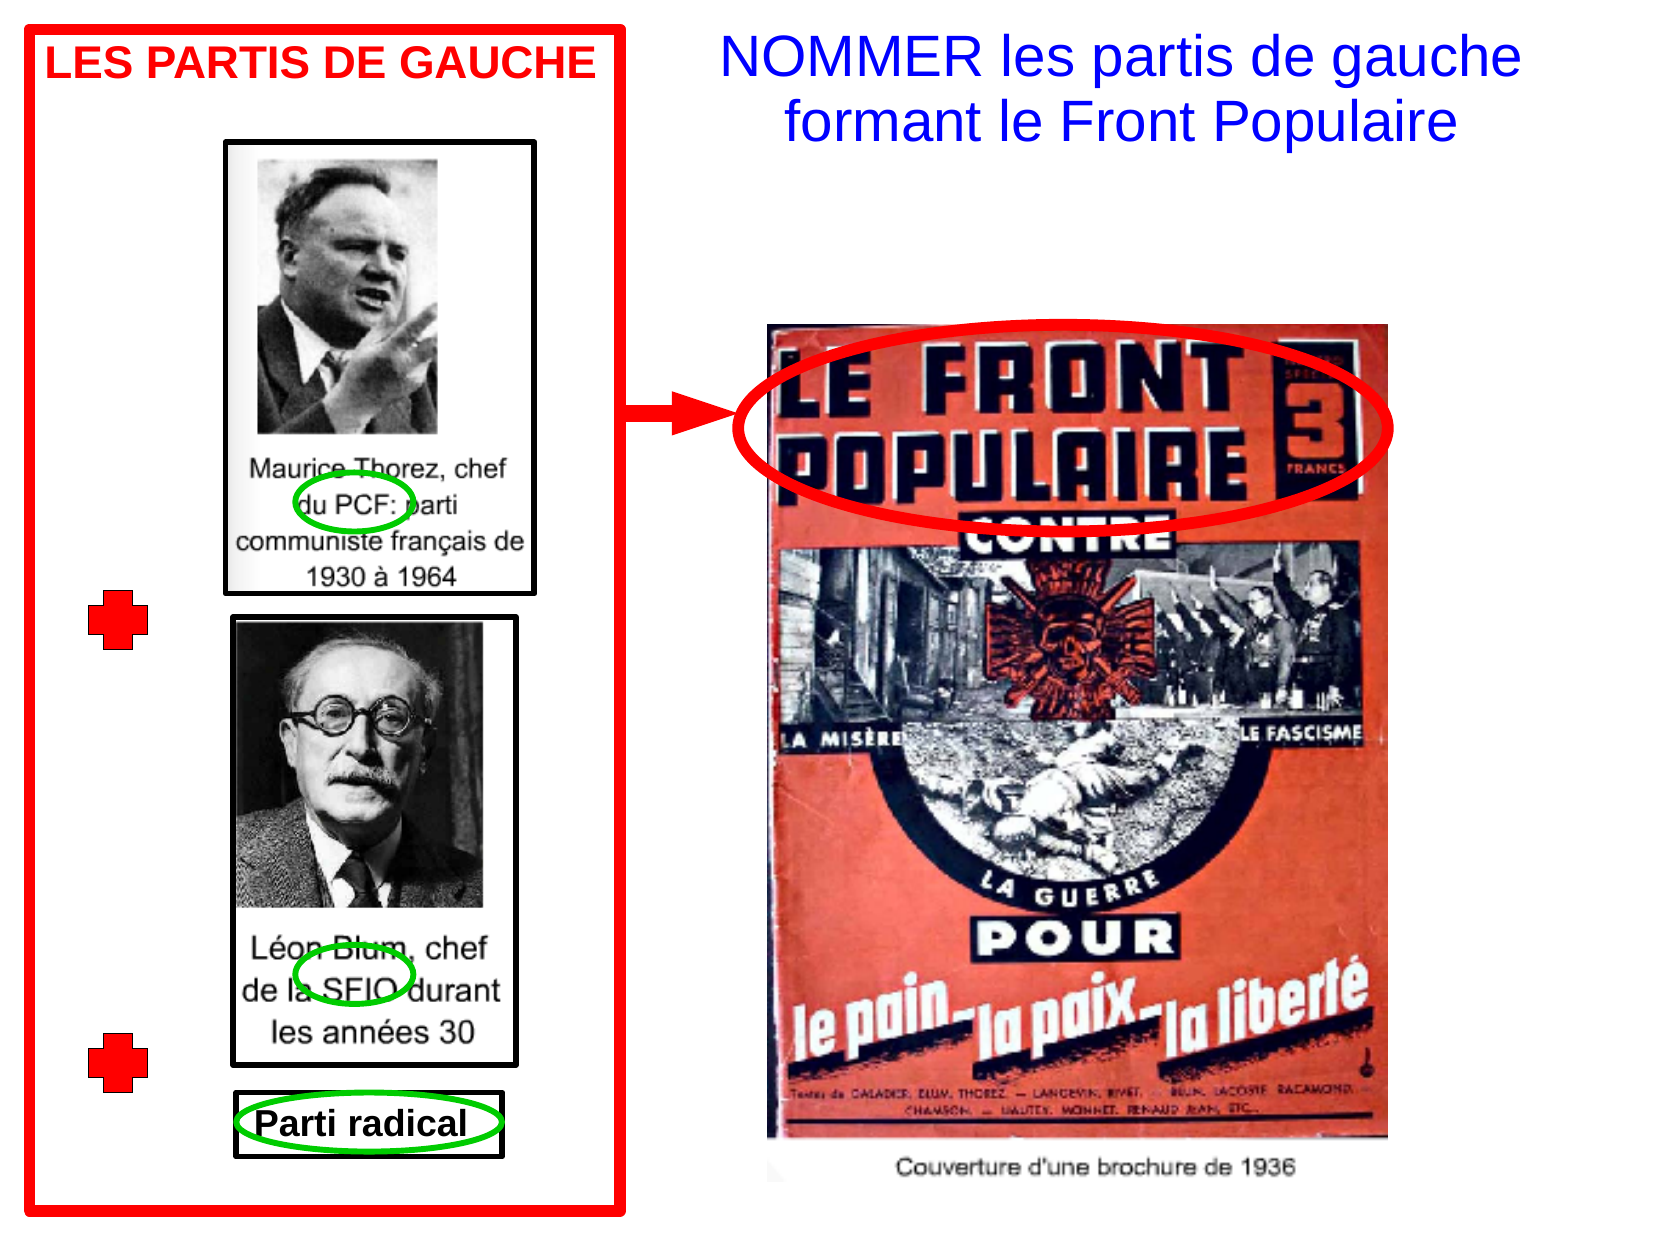

# NOMMER les partis de gauche formant le Front Populaire
LES PARTIS DE GAUCHE
Parti radical